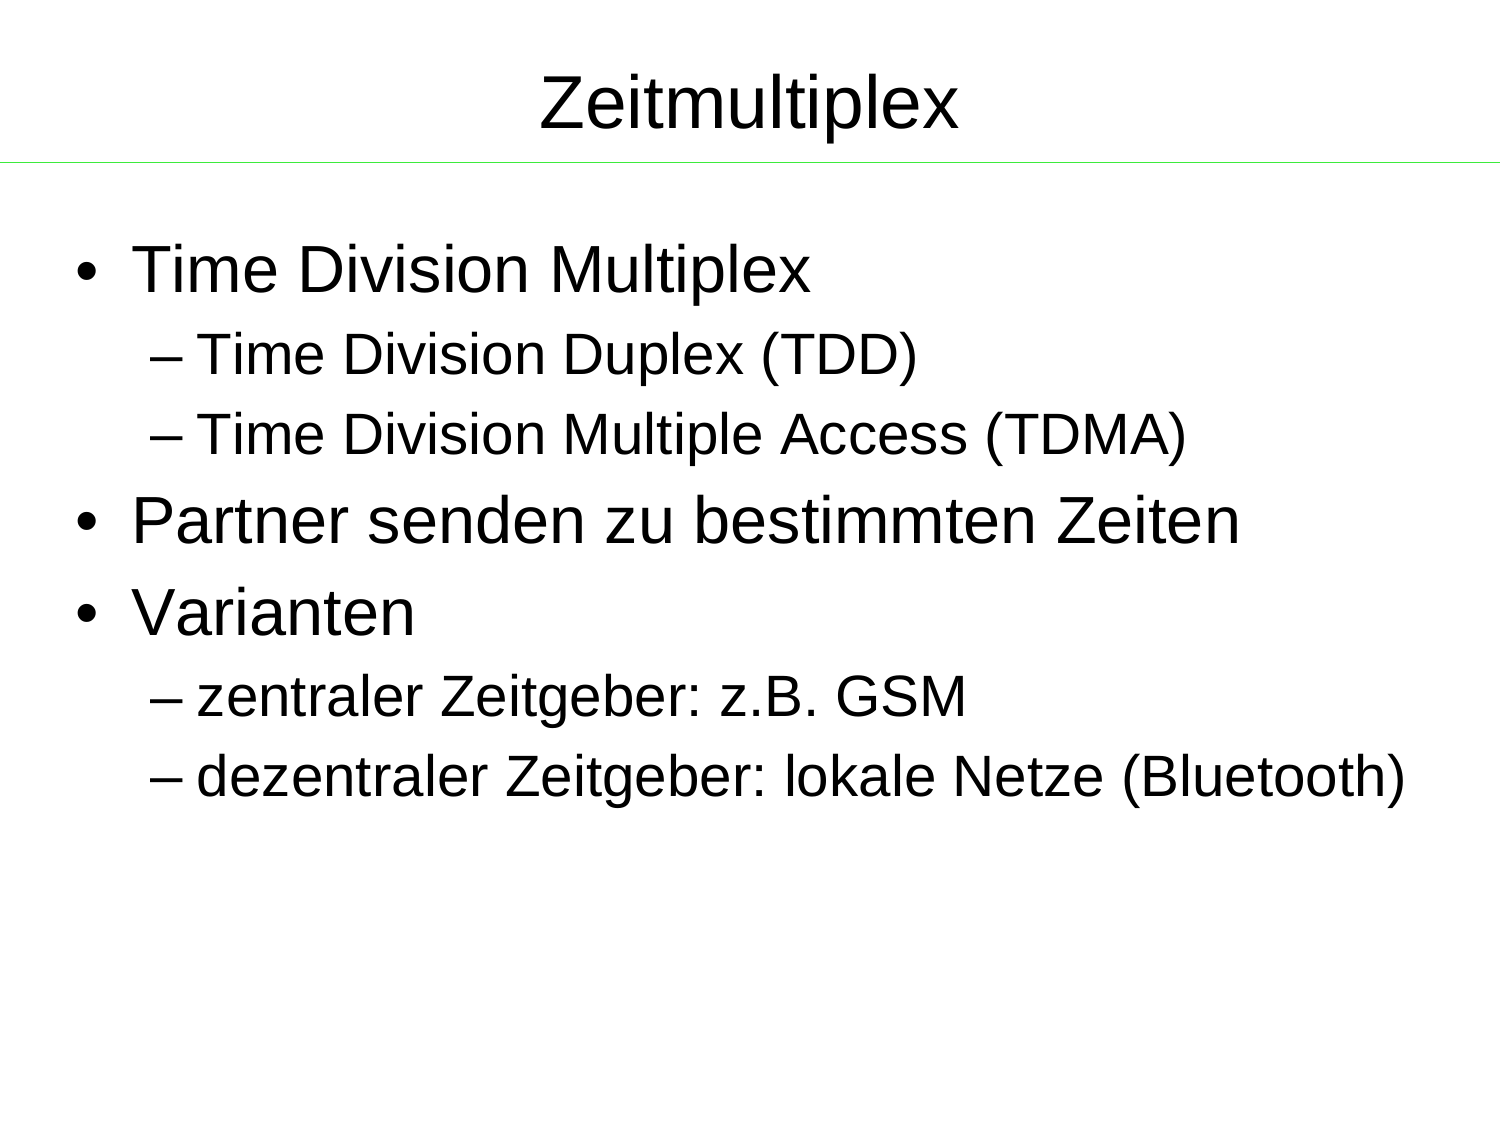

# Zeitmultiplex
Time Division Multiplex
Time Division Duplex (TDD)
Time Division Multiple Access (TDMA)
Partner senden zu bestimmten Zeiten
Varianten
zentraler Zeitgeber: z.B. GSM
dezentraler Zeitgeber: lokale Netze (Bluetooth)